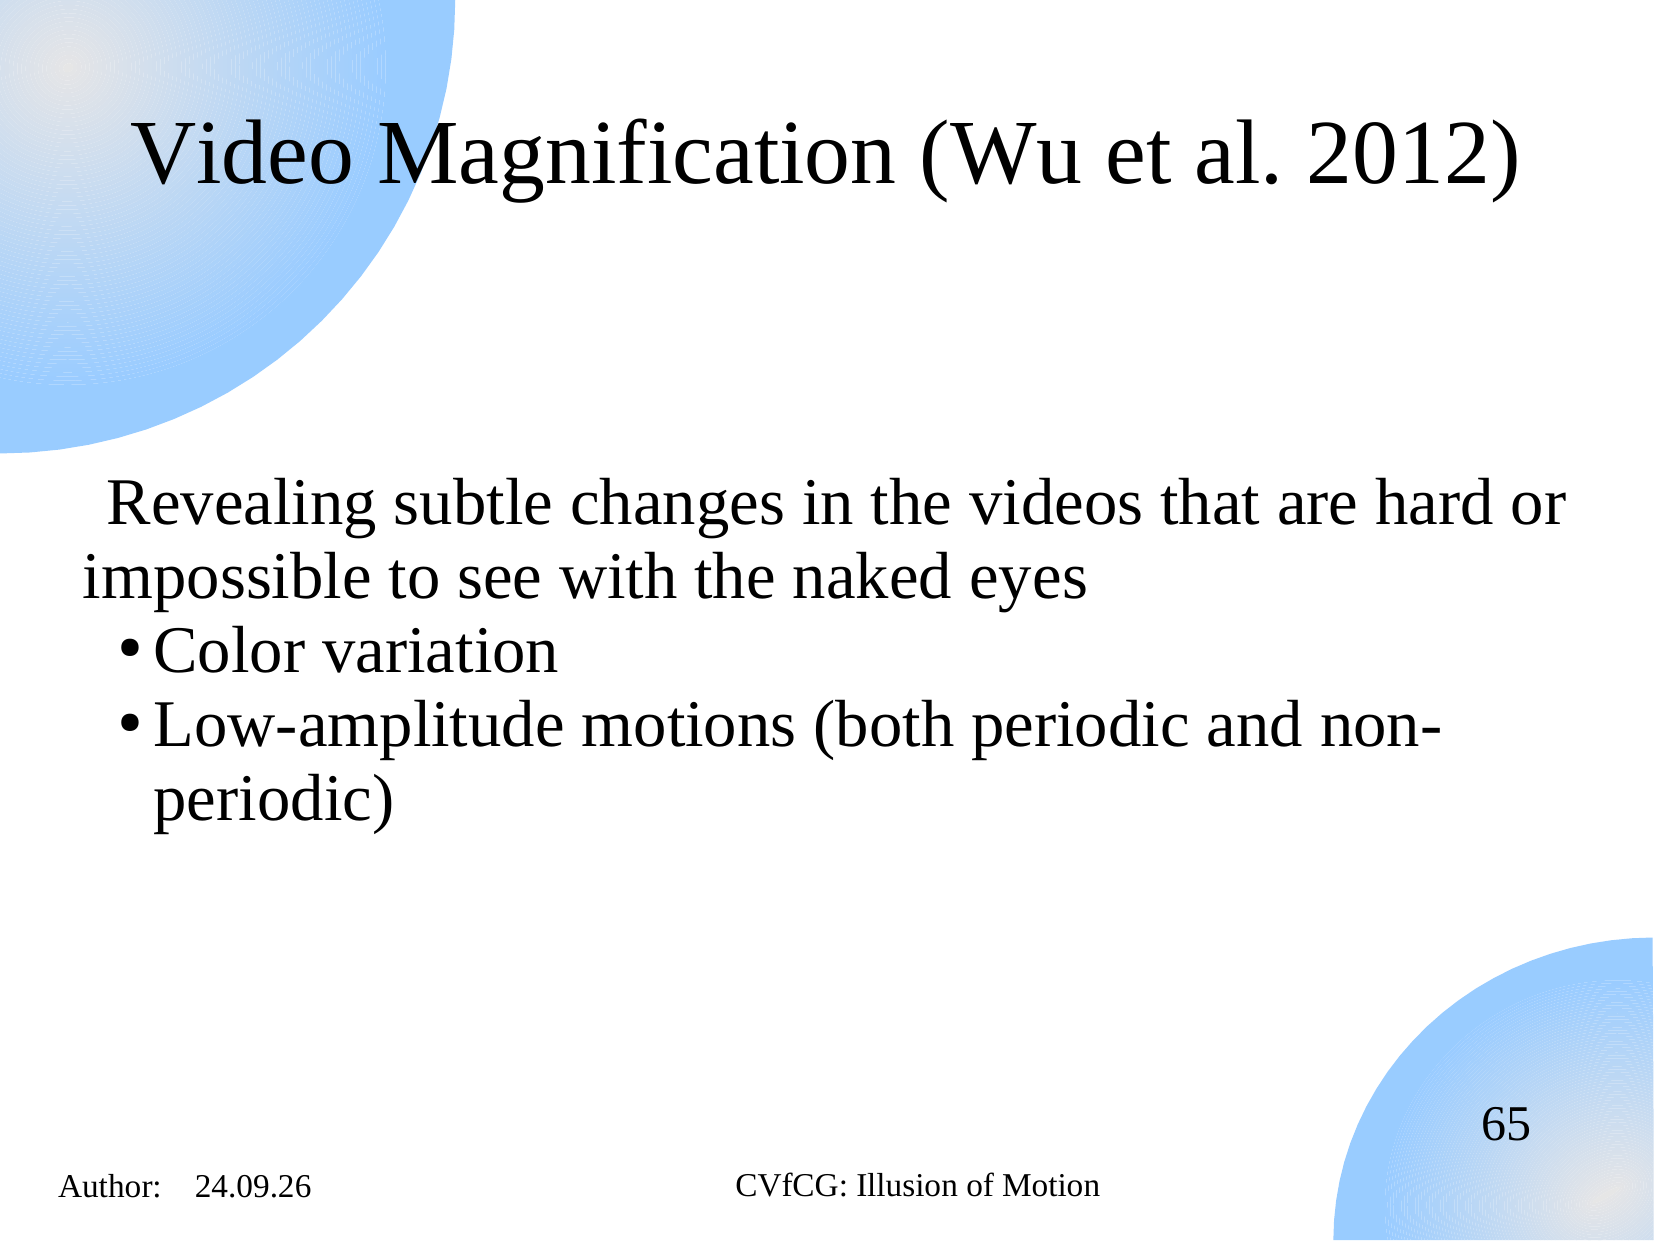

# Video Magnification (Wu et al. 2012)
Revealing subtle changes in the videos that are hard or impossible to see with the naked eyes
Color variation
Low-amplitude motions (both periodic and non-periodic)
CVfCG: Illusion of Motion